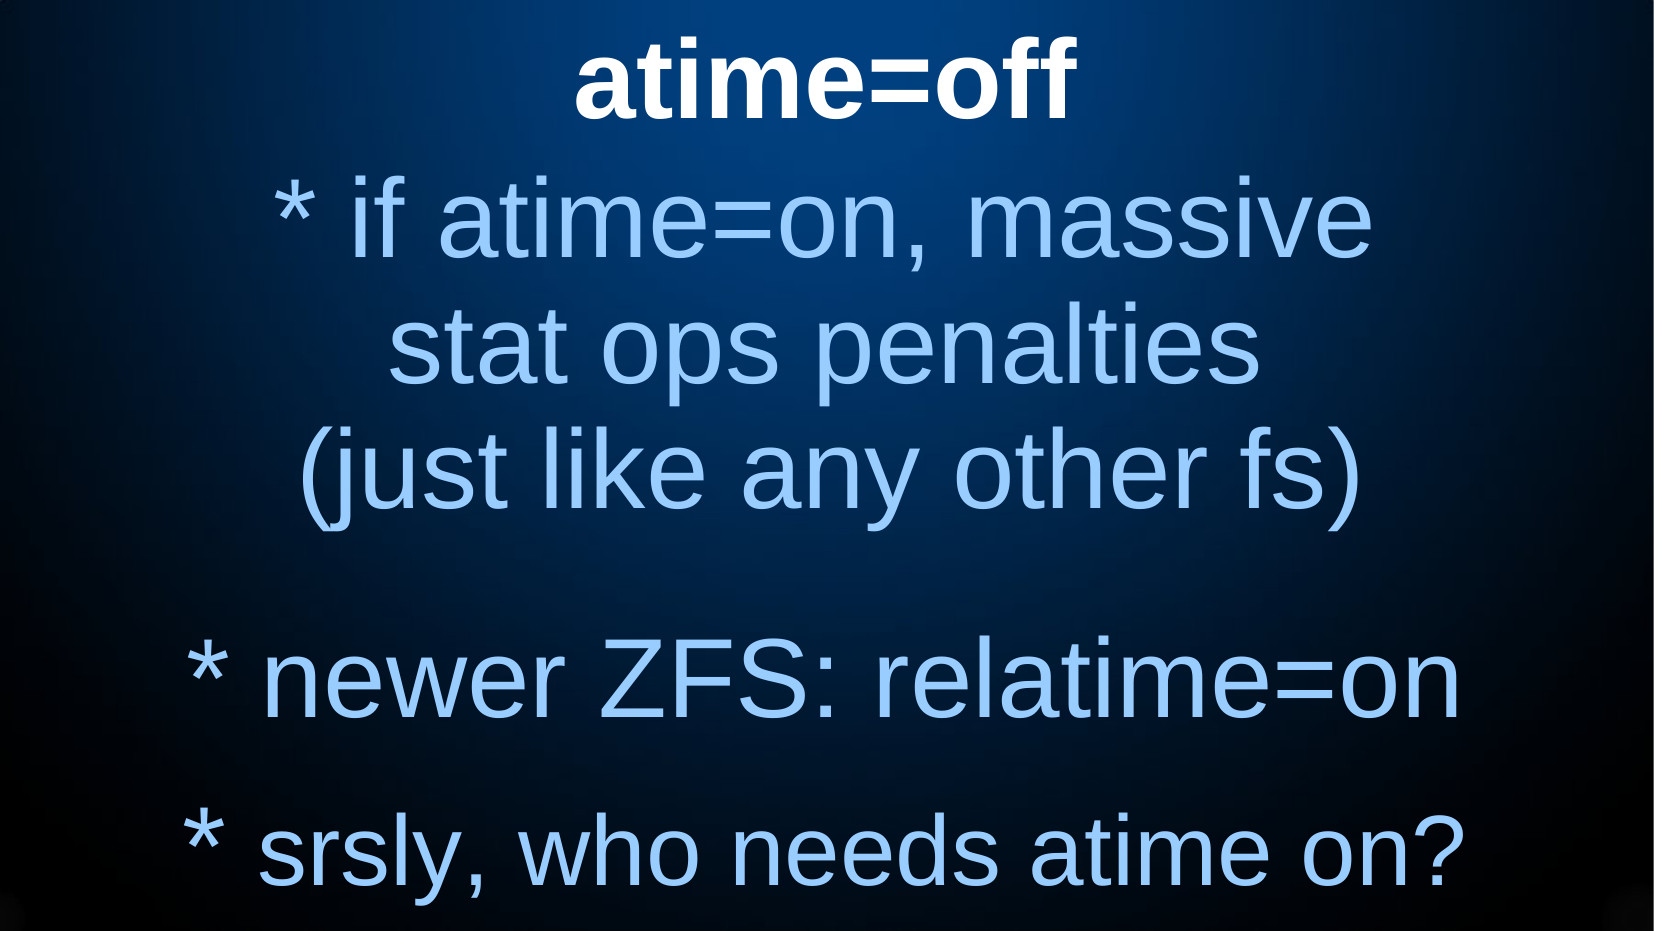

# atime=off
* if atime=on, massive
stat ops penalties
 (just like any other fs)
* newer ZFS: relatime=on
* srsly, who needs atime on?